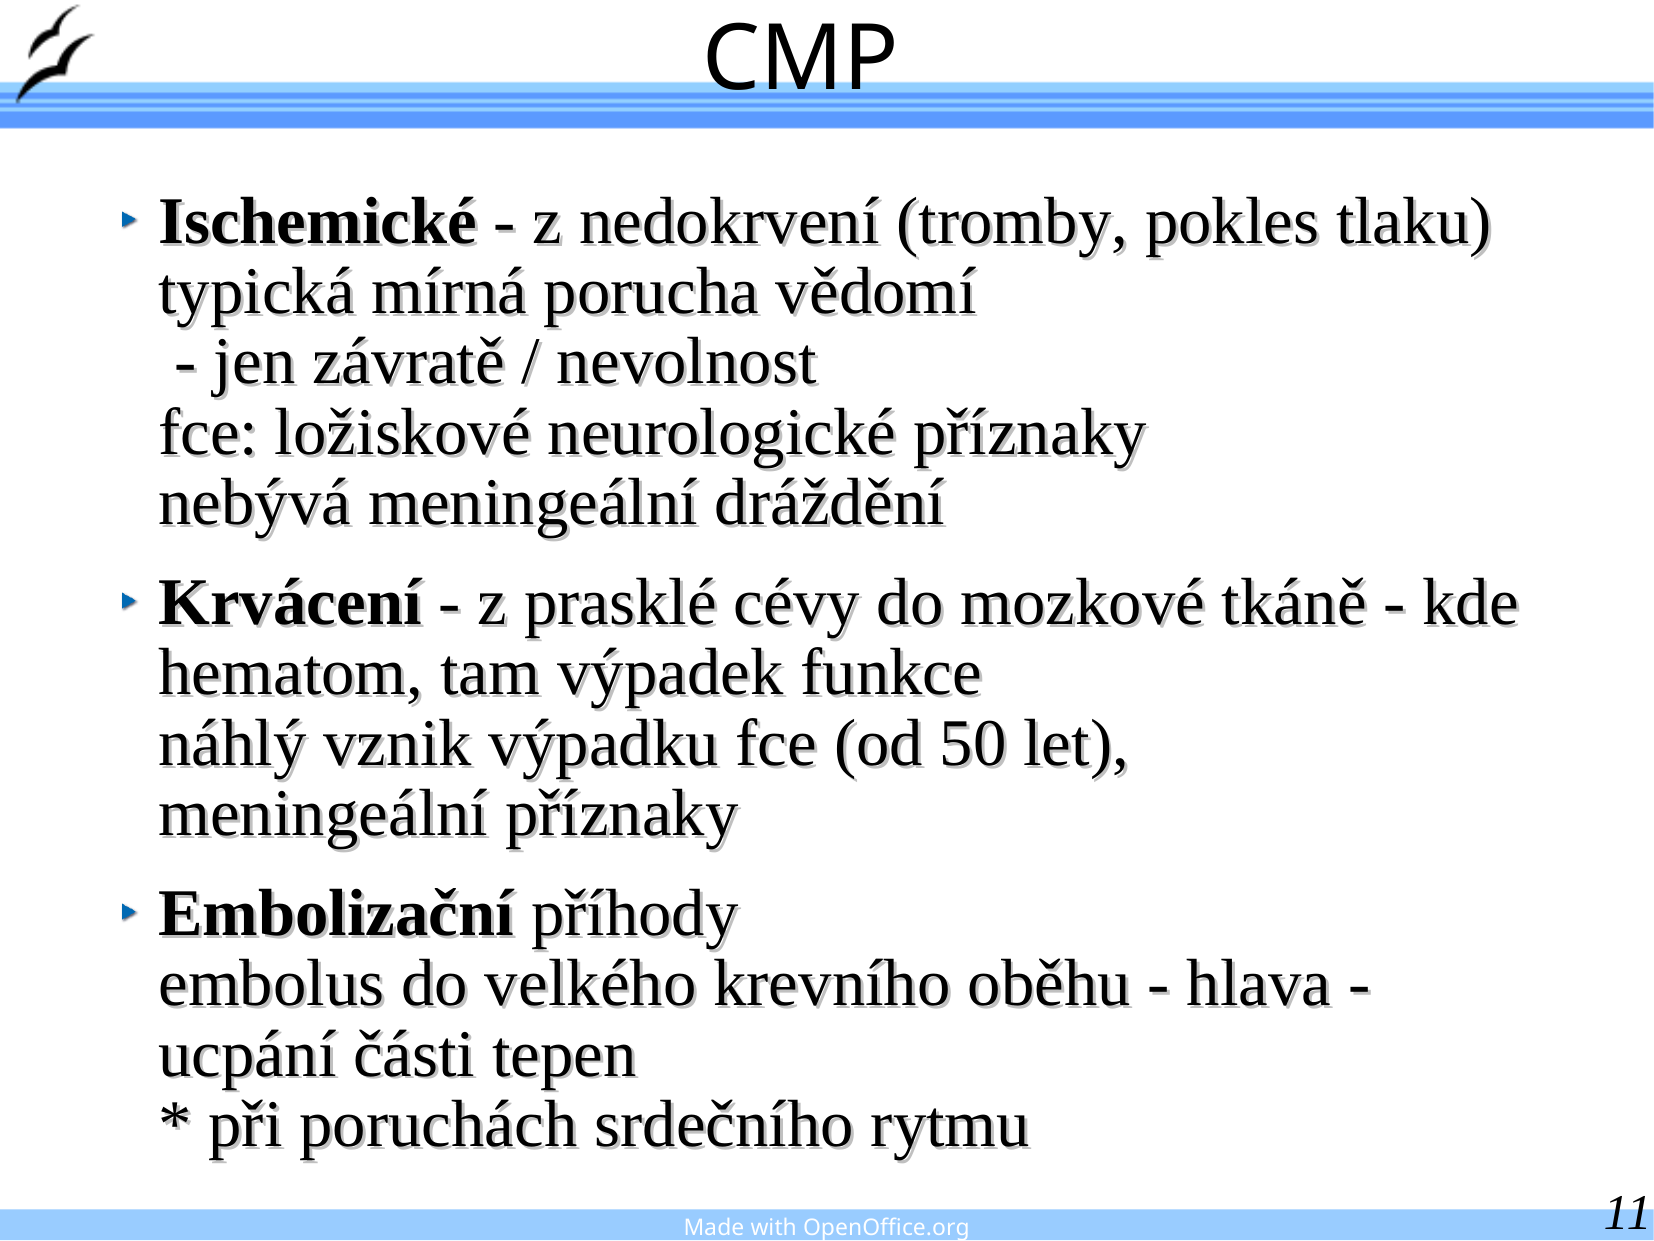

# CMP
Ischemické - z nedokrvení (tromby, pokles tlaku)
typická mírná porucha vědomí
 - jen závratě / nevolnost
fce: ložiskové neurologické příznaky
nebývá meningeální dráždění
Krvácení - z prasklé cévy do mozkové tkáně - kde hematom, tam výpadek funkce
náhlý vznik výpadku fce (od 50 let),
meningeální příznaky
Embolizační příhody
embolus do velkého krevního oběhu - hlava - ucpání části tepen
* při poruchách srdečního rytmu